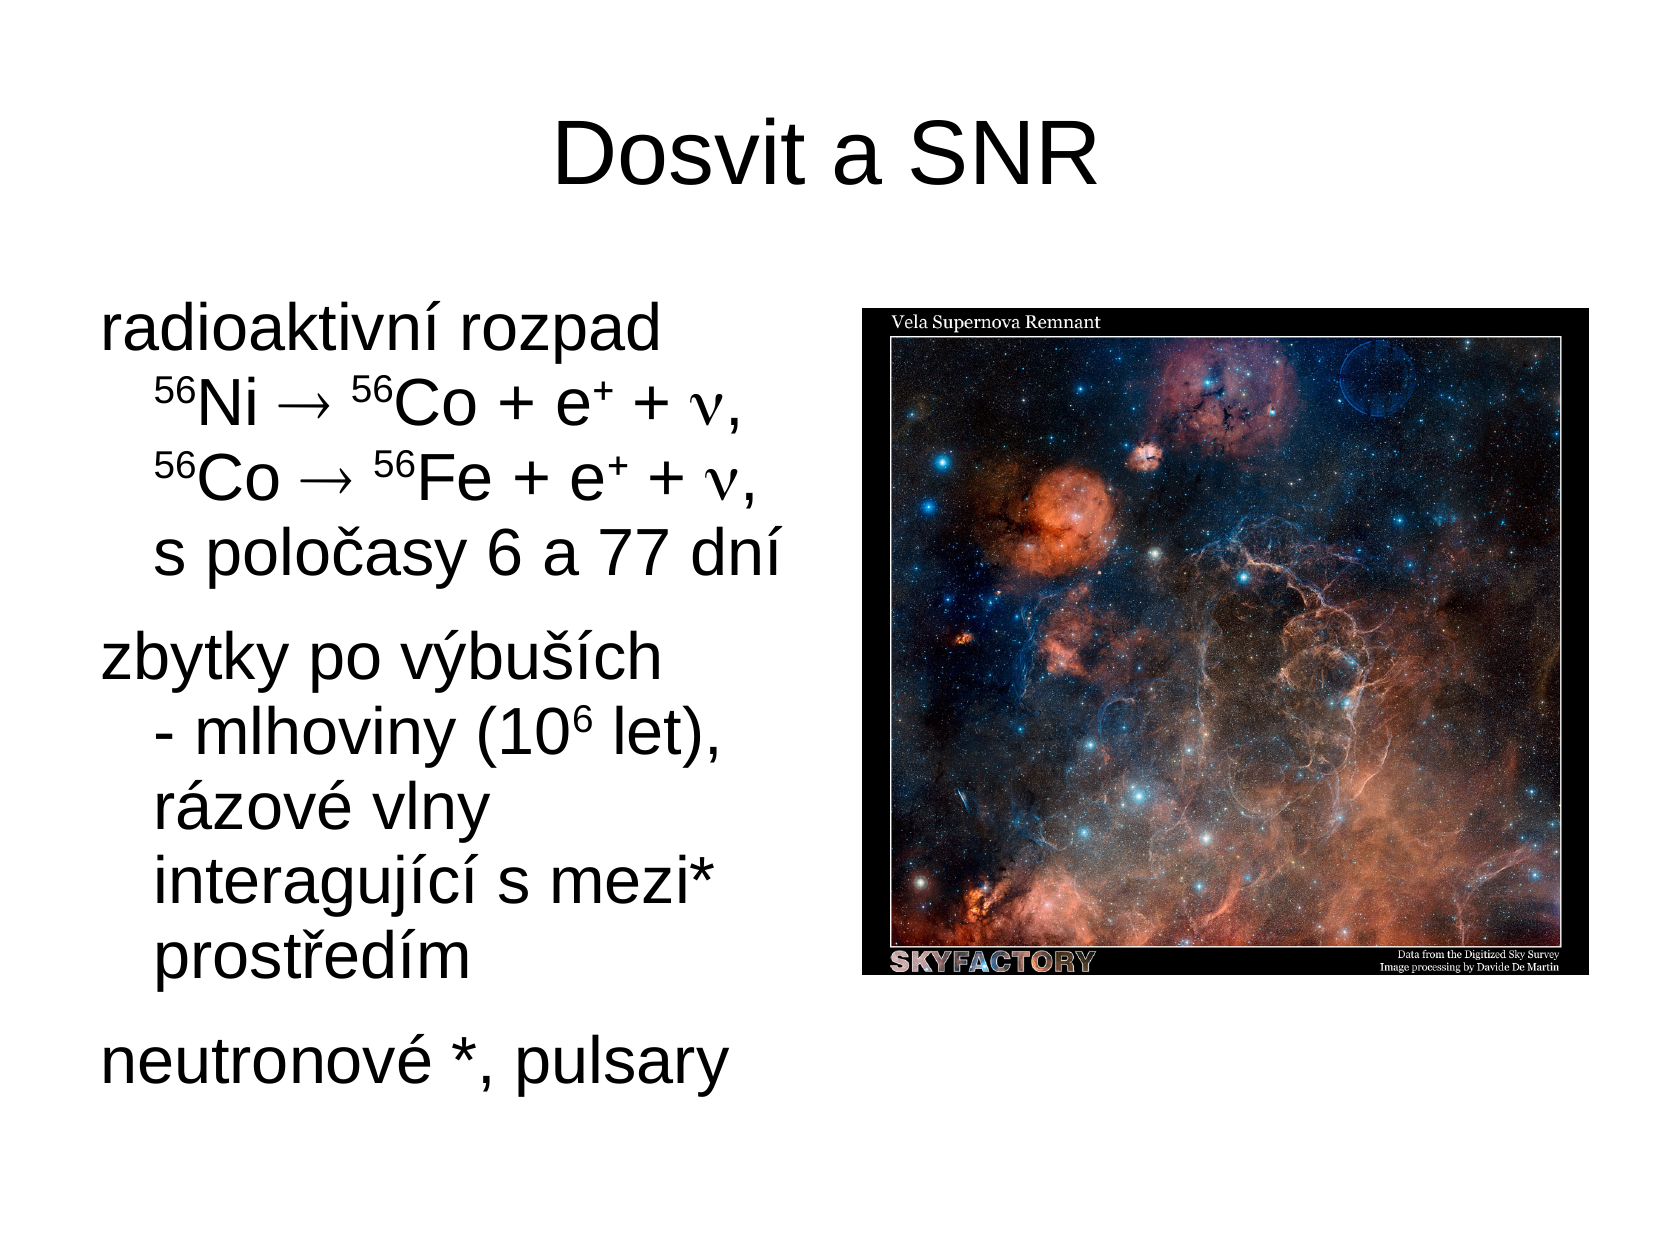

# Dosvit a SNR
radioaktivní rozpad 56Ni  56Co + e+ + n, 56Co  56Fe + e+ + n, s poločasy 6 a 77 dní
zbytky po výbuších - mlhoviny (106 let), rázové vlny interagující s mezi* prostředím
neutronové *, pulsary